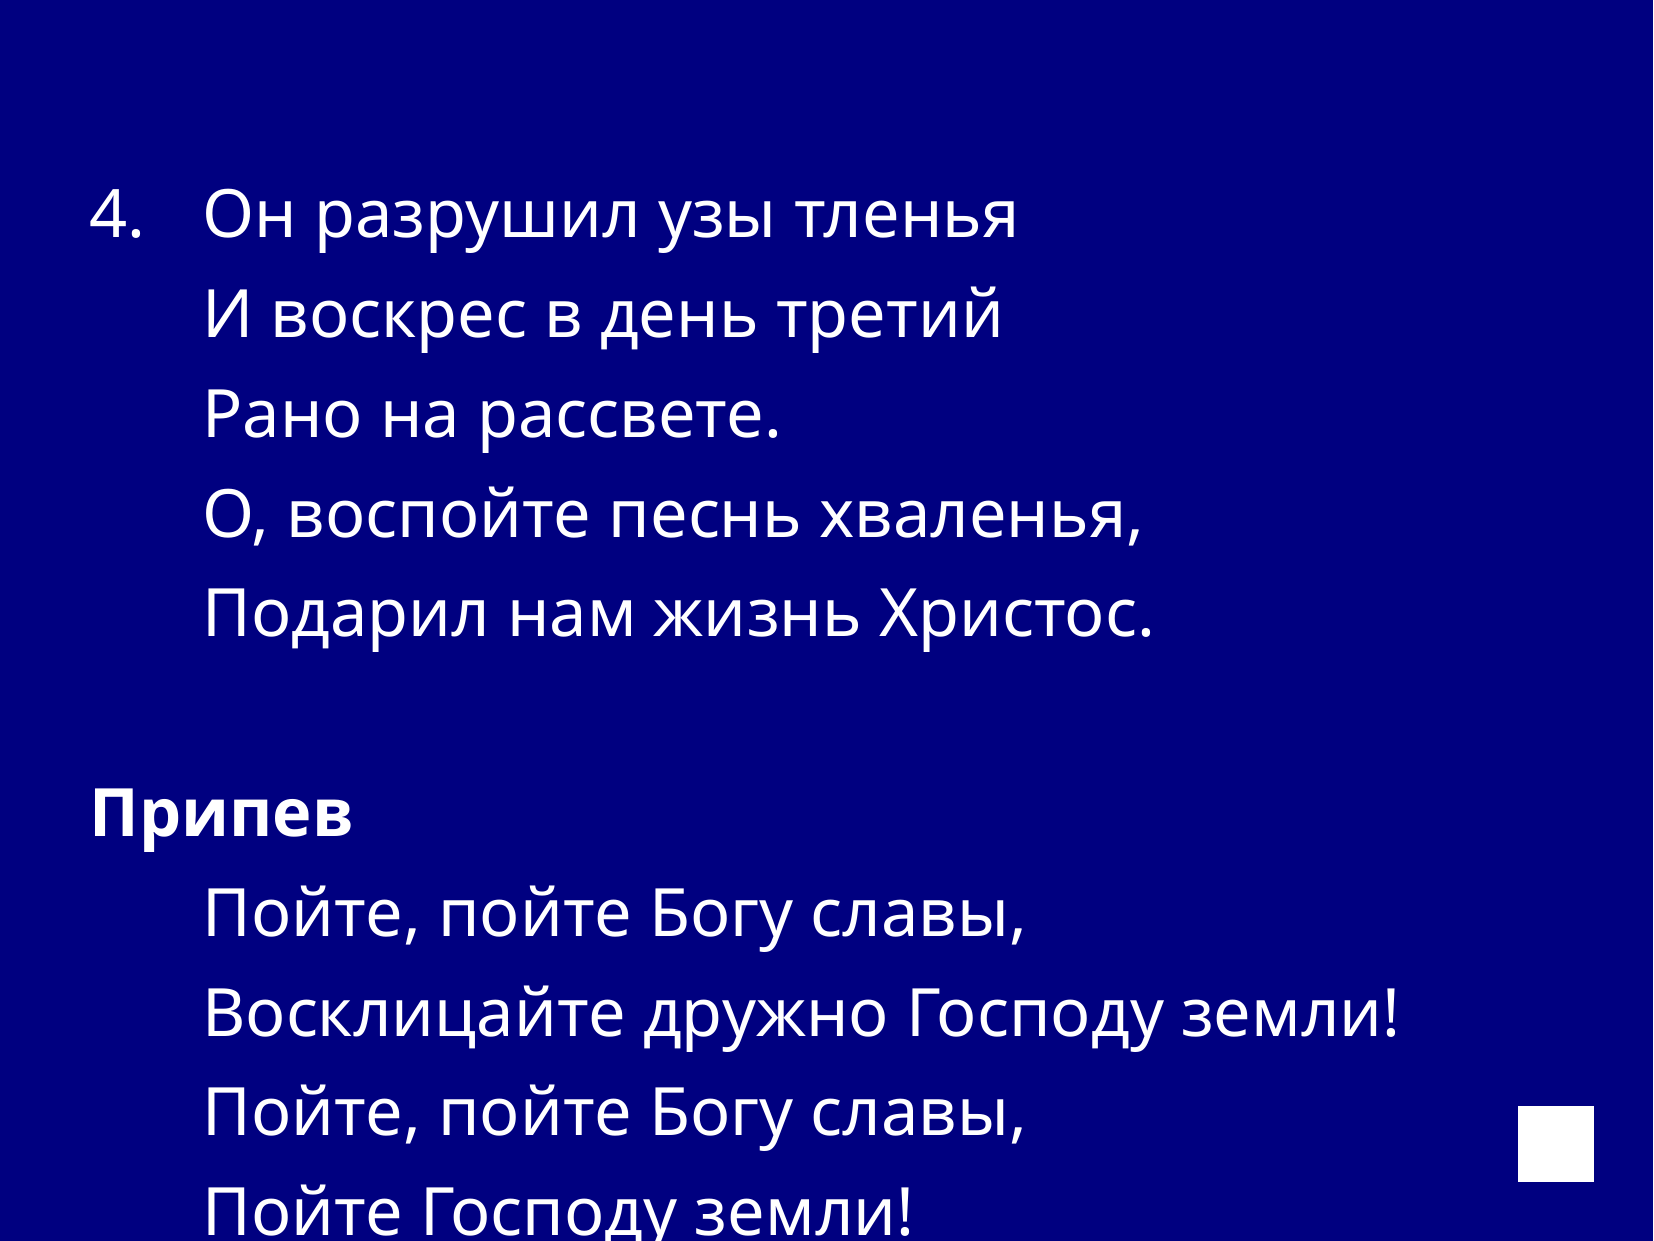

4.	Он разрушил узы тленья
	И воскрес в день третий
	Рано на рассвете.
	О, воспойте песнь хваленья,
	Подарил нам жизнь Христос.
Припев
	Пойте, пойте Богу славы,
	Восклицайте дружно Господу земли!
	Пойте, пойте Богу славы,
	Пойте Господу земли!